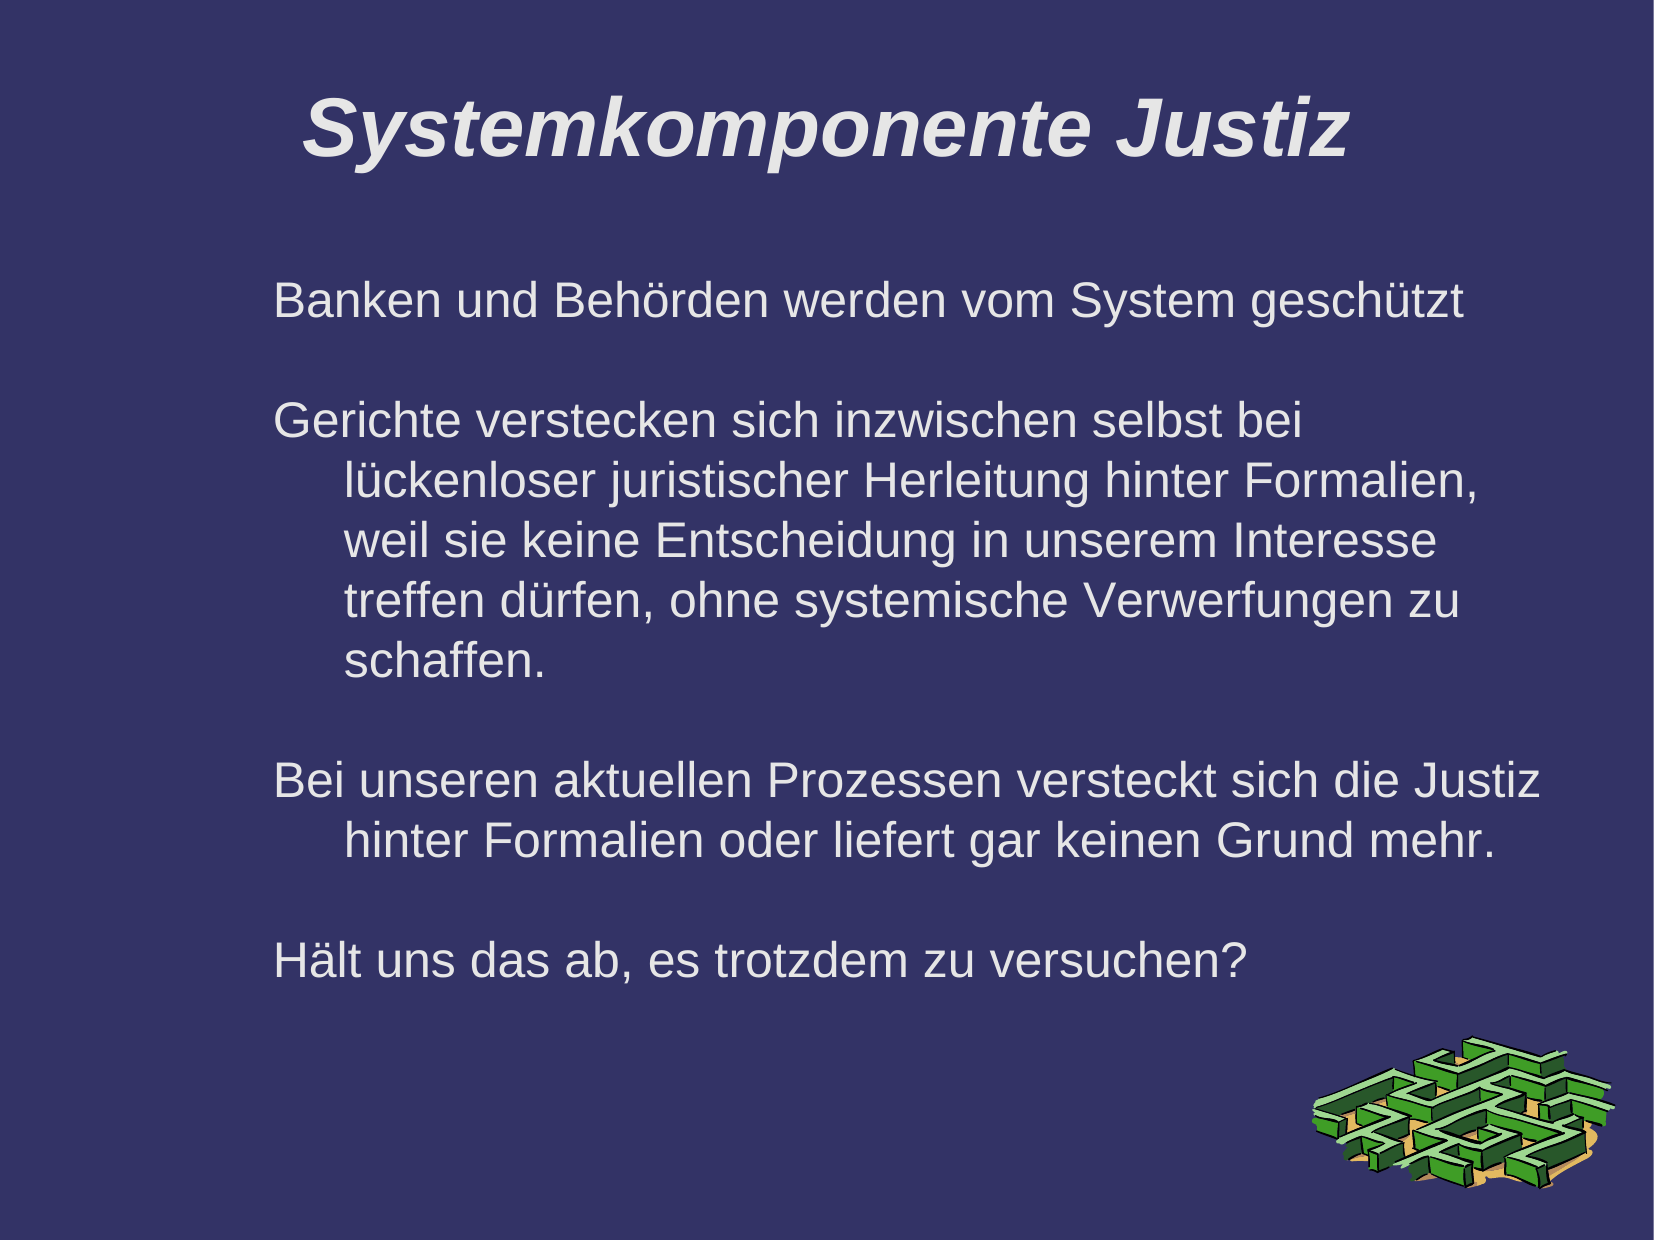

# Systemkomponente Justiz
Banken und Behörden werden vom System geschützt
Gerichte verstecken sich inzwischen selbst bei lückenloser juristischer Herleitung hinter Formalien, weil sie keine Entscheidung in unserem Interesse treffen dürfen, ohne systemische Verwerfungen zu schaffen.
Bei unseren aktuellen Prozessen versteckt sich die Justiz hinter Formalien oder liefert gar keinen Grund mehr.
Hält uns das ab, es trotzdem zu versuchen?